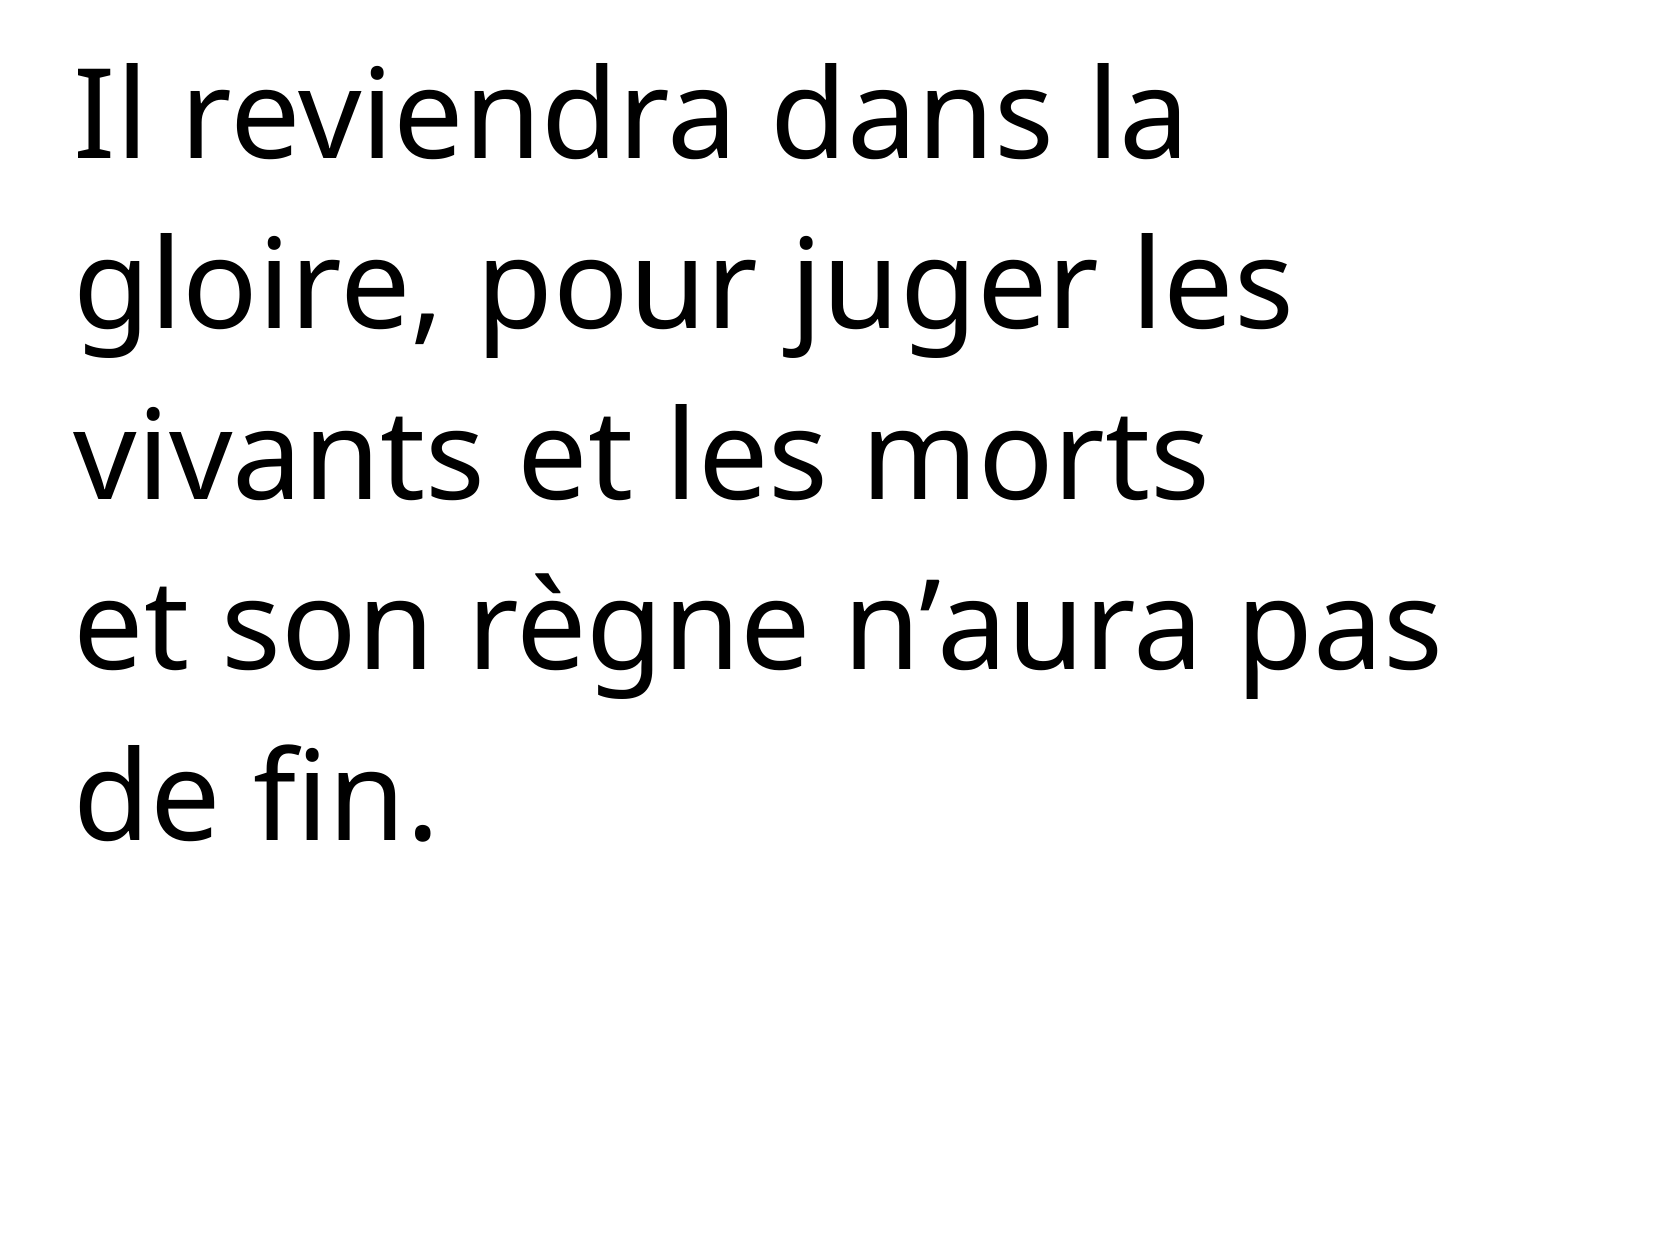

Il reviendra dans la gloire, pour juger les vivants et les morts
et son règne n’aura pas de fin.